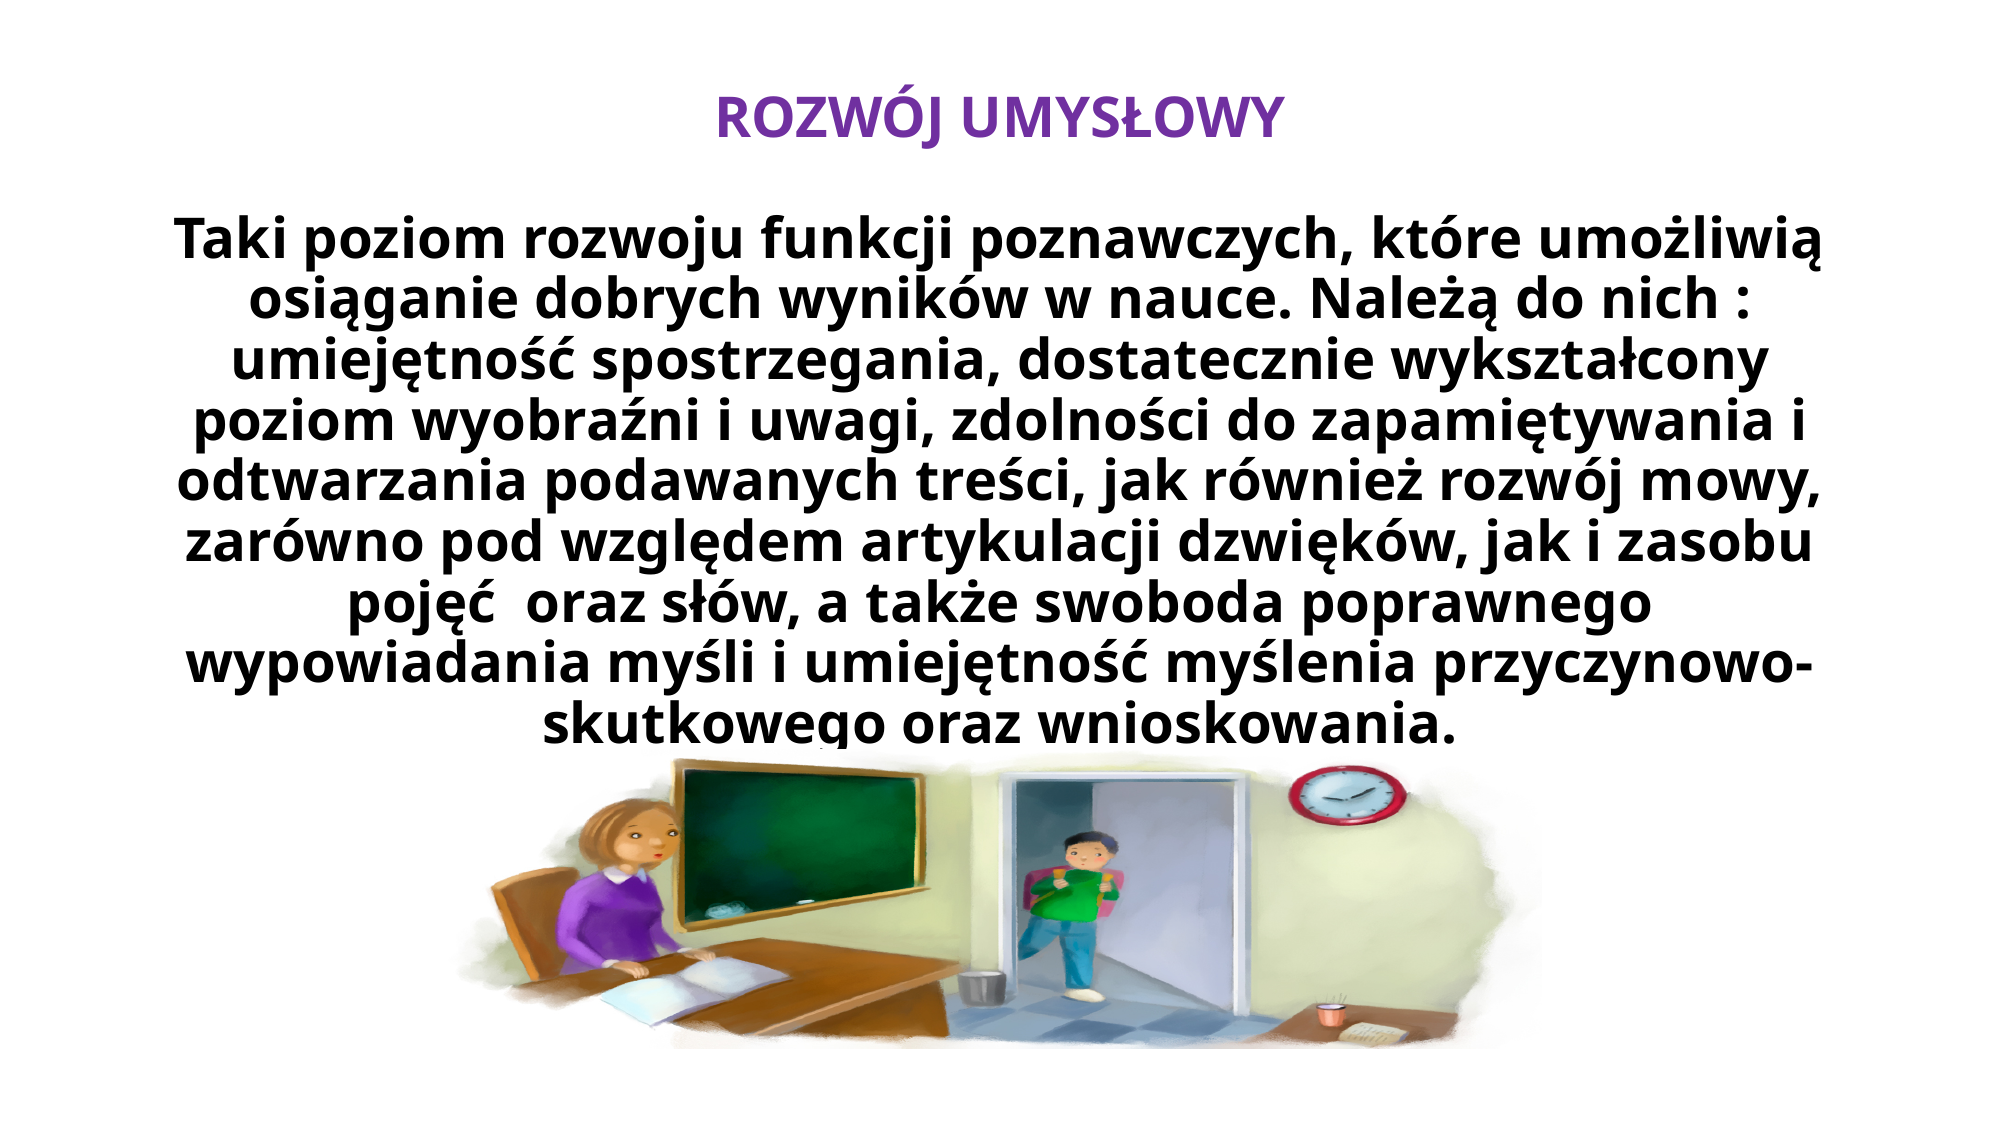

# ROZWÓJ UMYSŁOWY Taki poziom rozwoju funkcji poznawczych, które umożliwią osiąganie dobrych wyników w nauce. Należą do nich : umiejętność spostrzegania, dostatecznie wykształcony poziom wyobraźni i uwagi, zdolności do zapamiętywania i odtwarzania podawanych treści, jak również rozwój mowy, zarówno pod względem artykulacji dzwięków, jak i zasobu pojęć oraz słów, a także swoboda poprawnego wypowiadania myśli i umiejętność myślenia przyczynowo-skutkowego oraz wnioskowania.